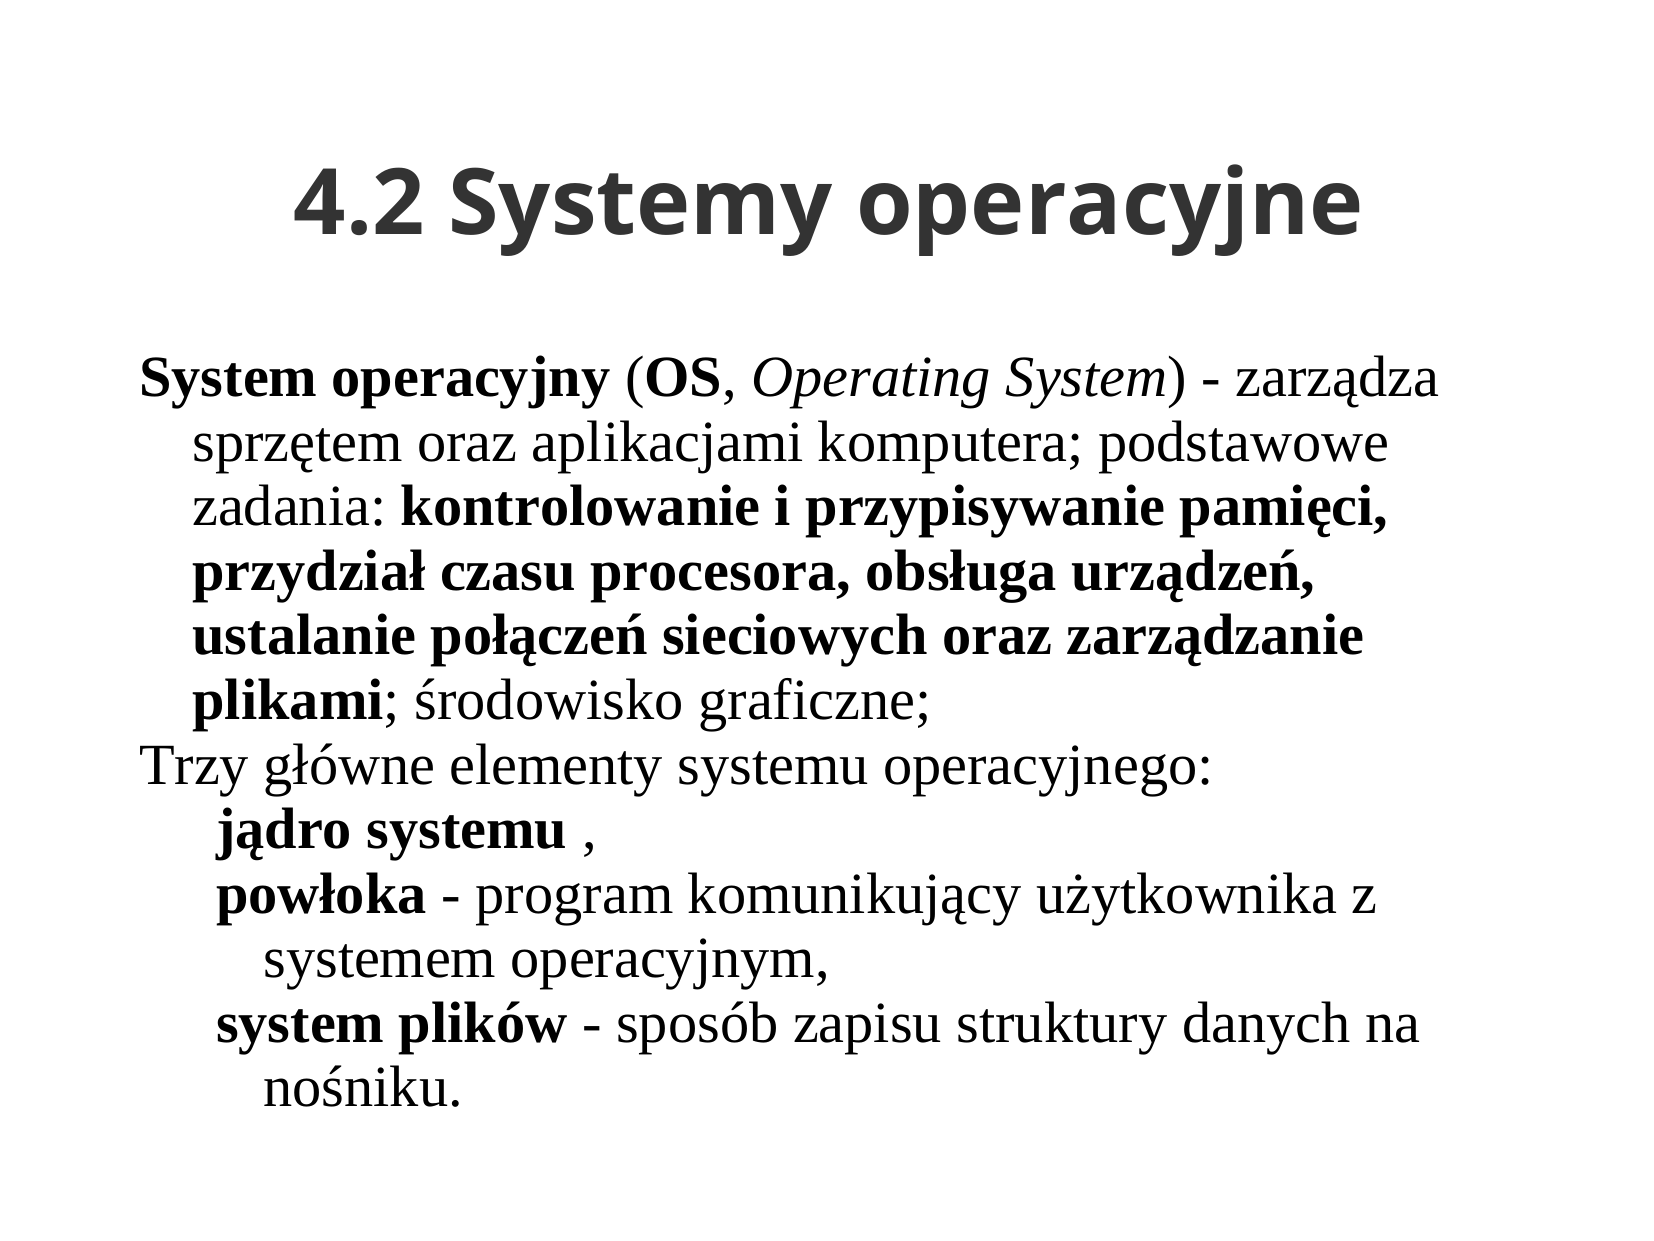

# 4.2 Systemy operacyjne
System operacyjny (OS, Operating System) - zarządza sprzętem oraz aplikacjami komputera; podstawowe zadania: kontrolowanie i przypisywanie pamięci, przydział czasu procesora, obsługa urządzeń, ustalanie połączeń sieciowych oraz zarządzanie plikami; środowisko graficzne;
Trzy główne elementy systemu operacyjnego:
jądro systemu ,
powłoka - program komunikujący użytkownika z systemem operacyjnym,
system plików - sposób zapisu struktury danych na nośniku.